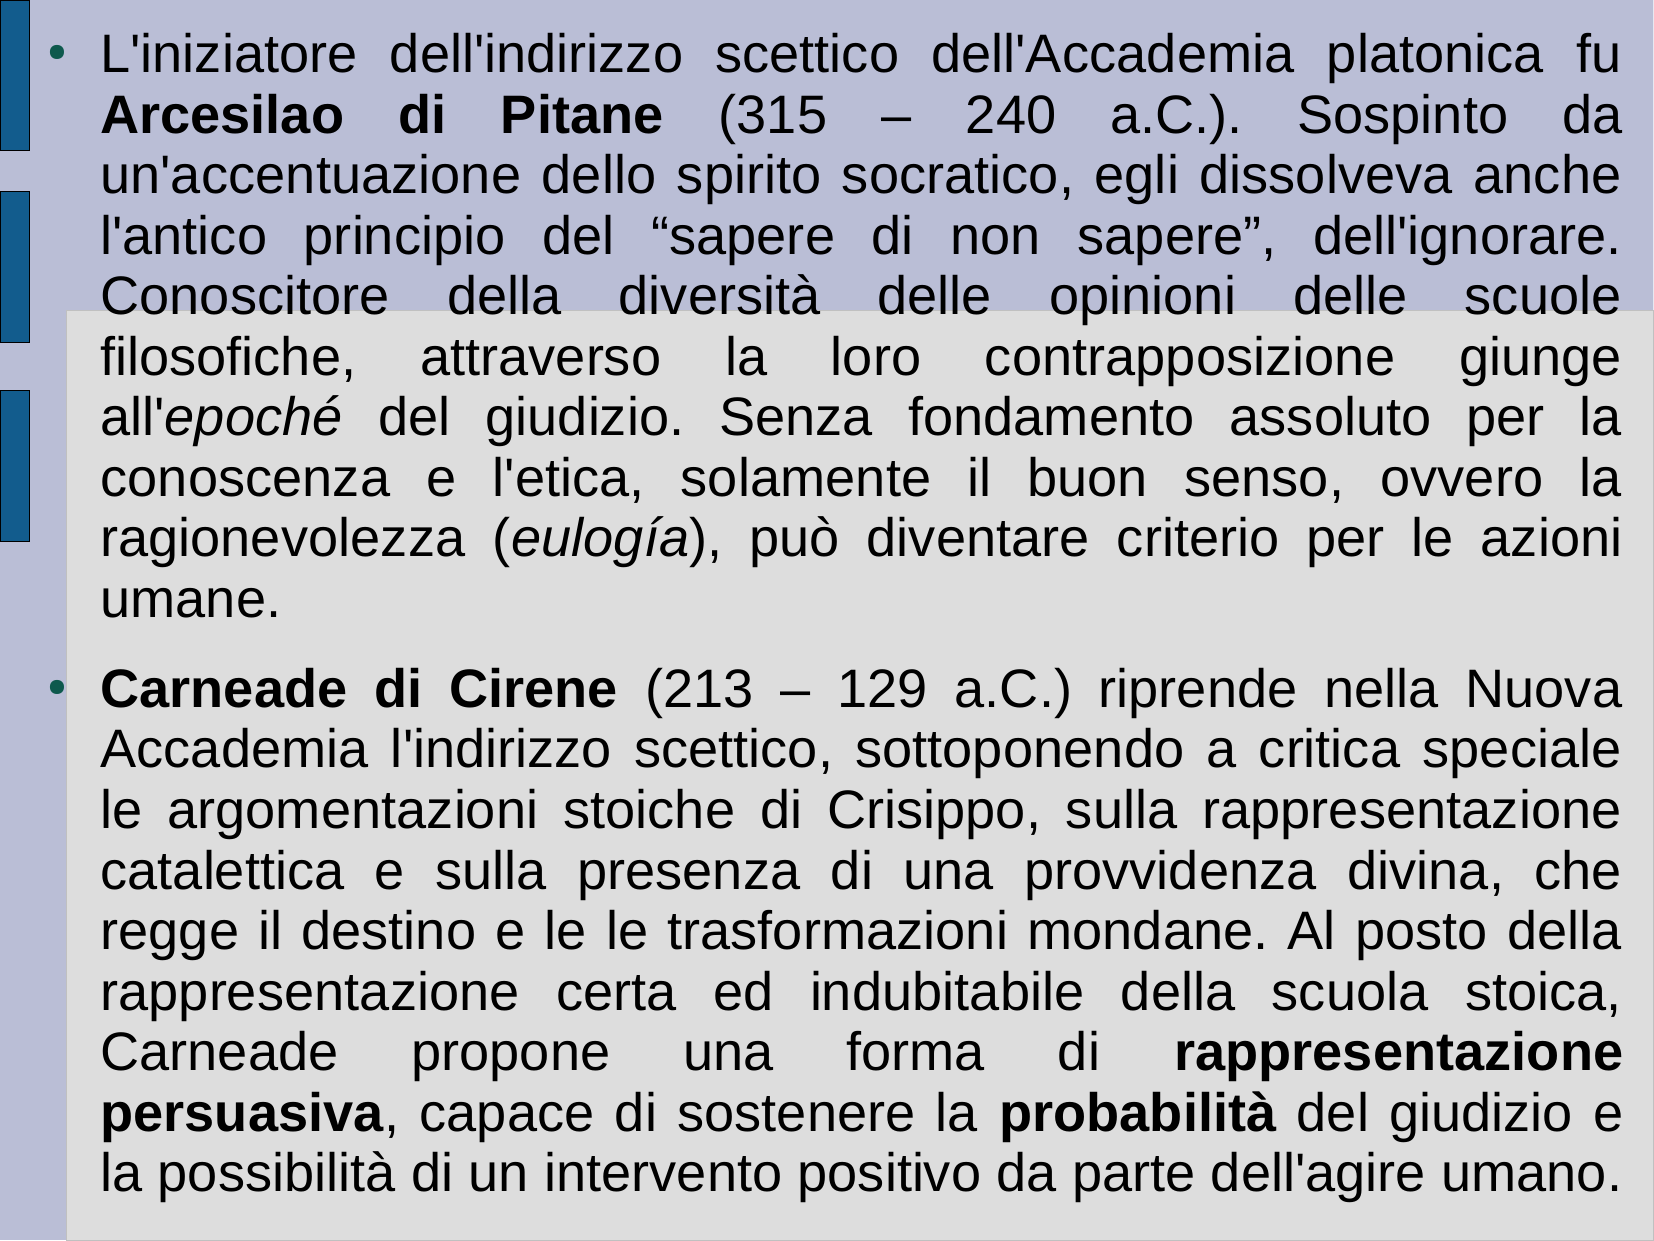

L'iniziatore dell'indirizzo scettico dell'Accademia platonica fu Arcesilao di Pitane (315 – 240 a.C.). Sospinto da un'accentuazione dello spirito socratico, egli dissolveva anche l'antico principio del “sapere di non sapere”, dell'ignorare. Conoscitore della diversità delle opinioni delle scuole filosofiche, attraverso la loro contrapposizione giunge all'epoché del giudizio. Senza fondamento assoluto per la conoscenza e l'etica, solamente il buon senso, ovvero la ragionevolezza (eulogía), può diventare criterio per le azioni umane.
Carneade di Cirene (213 – 129 a.C.) riprende nella Nuova Accademia l'indirizzo scettico, sottoponendo a critica speciale le argomentazioni stoiche di Crisippo, sulla rappresentazione catalettica e sulla presenza di una provvidenza divina, che regge il destino e le le trasformazioni mondane. Al posto della rappresentazione certa ed indubitabile della scuola stoica, Carneade propone una forma di rappresentazione persuasiva, capace di sostenere la probabilità del giudizio e la possibilità di un intervento positivo da parte dell'agire umano.
#